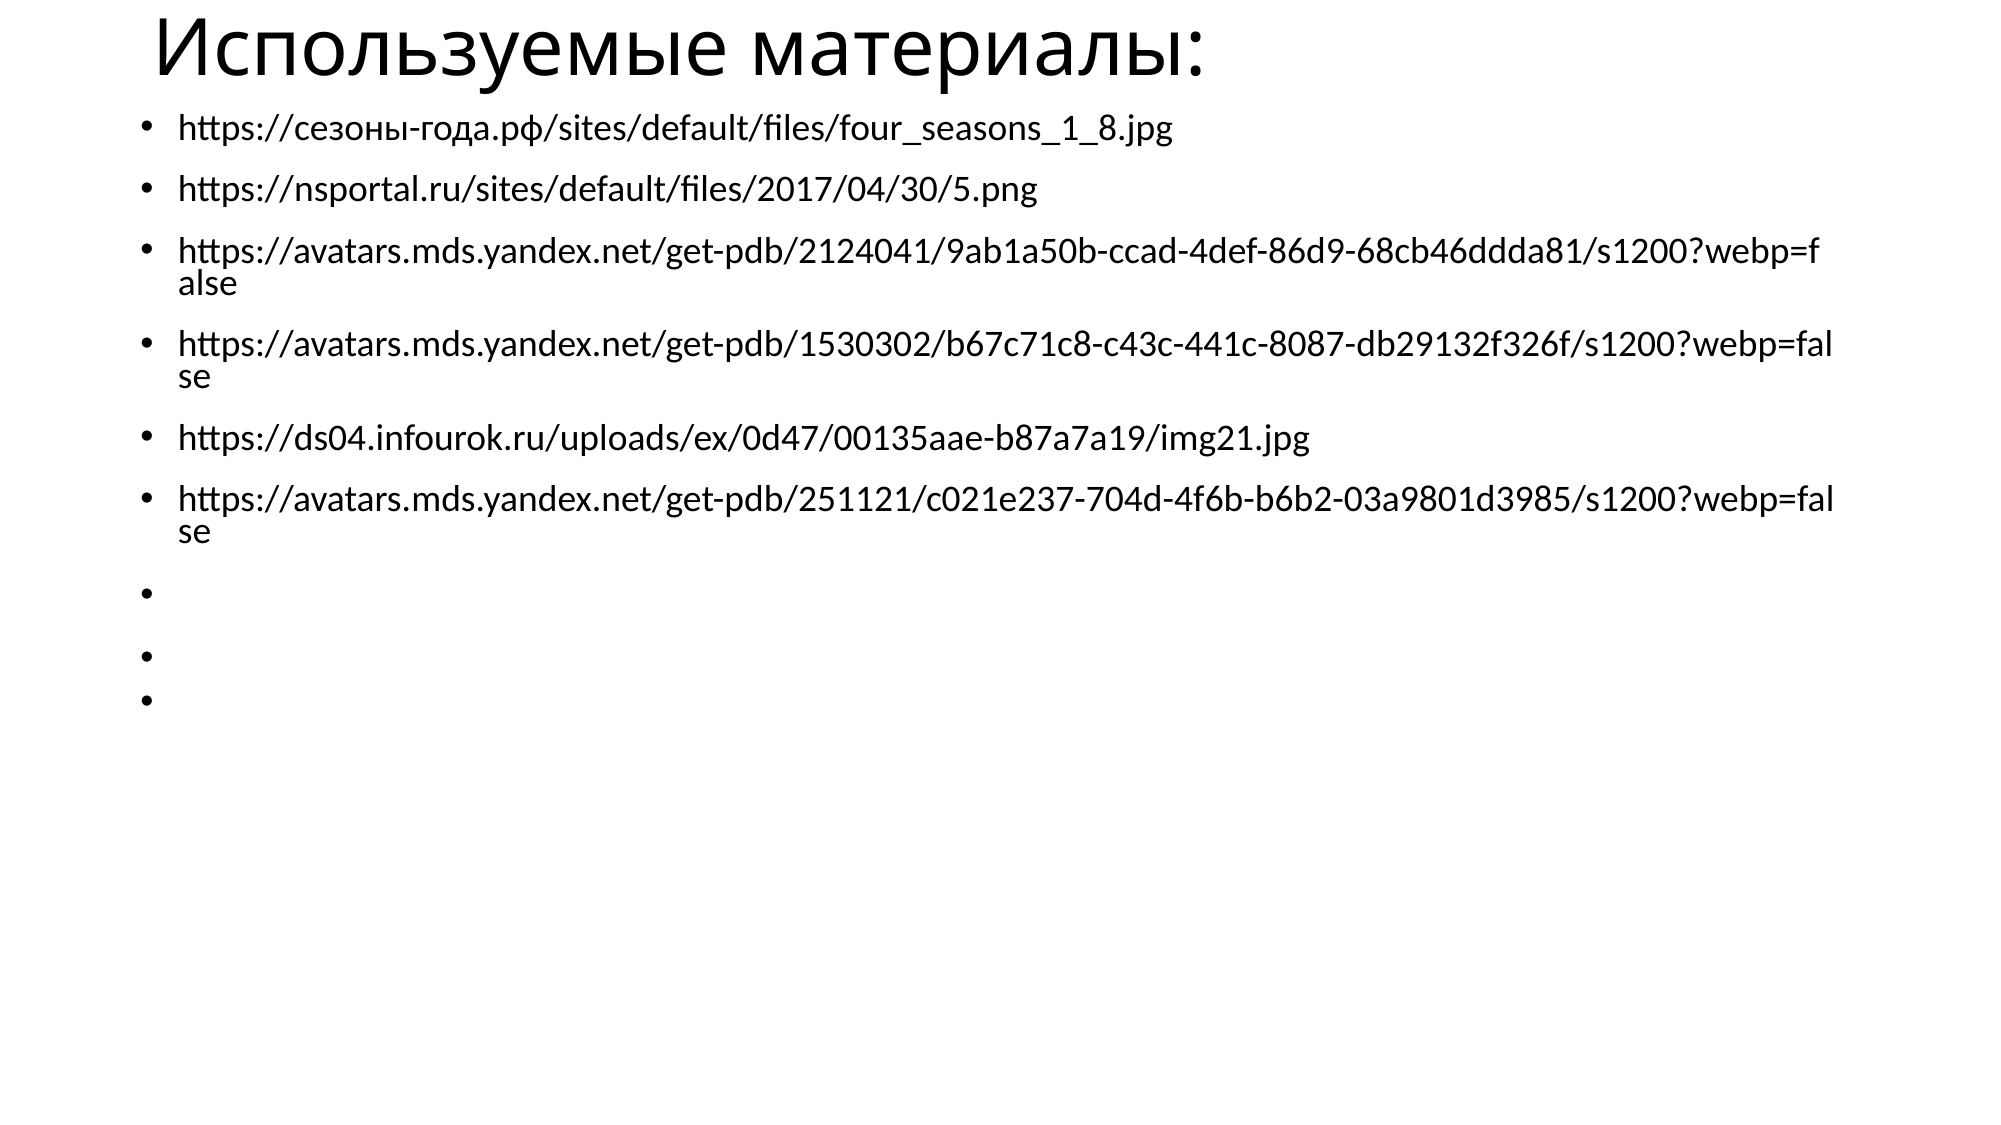

# Используемые материалы:
https://сезоны-года.рф/sites/default/files/four_seasons_1_8.jpg
https://nsportal.ru/sites/default/files/2017/04/30/5.png
https://avatars.mds.yandex.net/get-pdb/2124041/9ab1a50b-ccad-4def-86d9-68cb46ddda81/s1200?webp=false
https://avatars.mds.yandex.net/get-pdb/1530302/b67c71c8-c43c-441c-8087-db29132f326f/s1200?webp=false
https://ds04.infourok.ru/uploads/ex/0d47/00135aae-b87a7a19/img21.jpg
https://avatars.mds.yandex.net/get-pdb/251121/c021e237-704d-4f6b-b6b2-03a9801d3985/s1200?webp=false